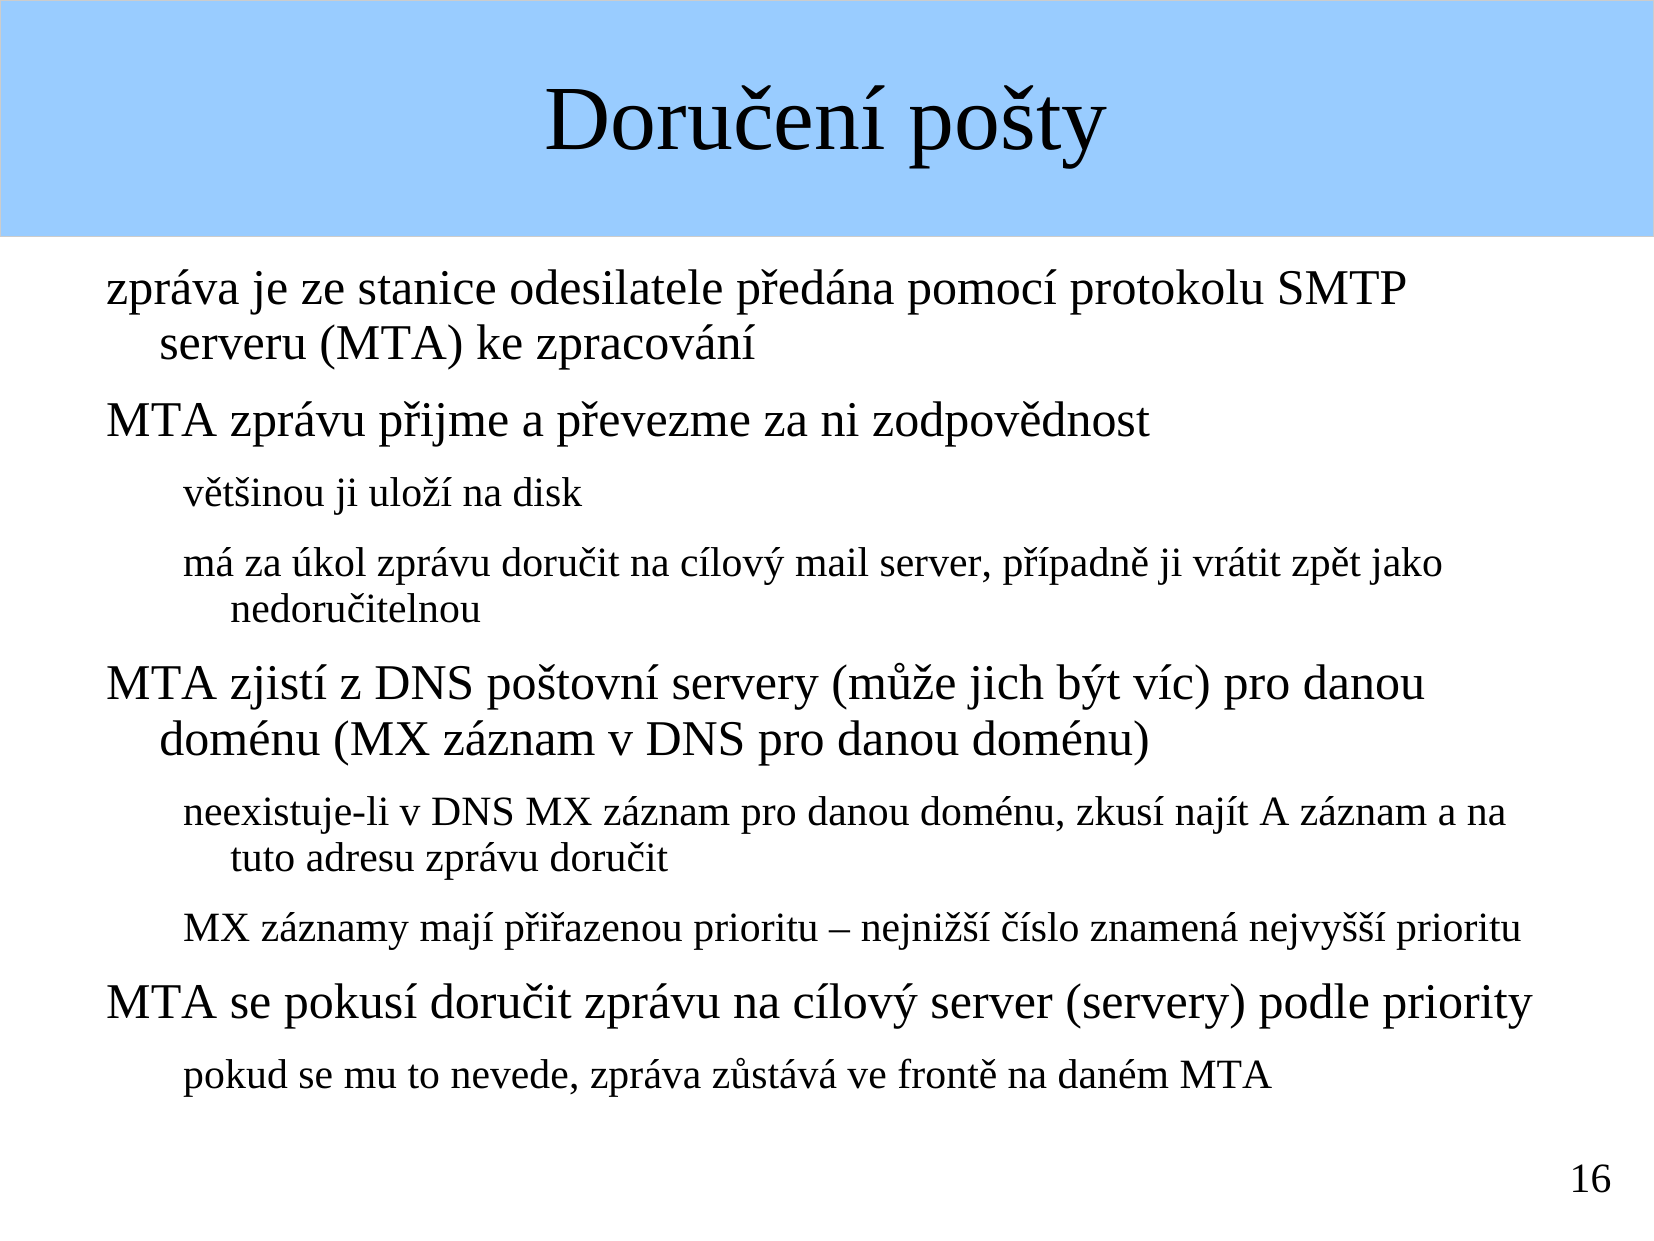

# Doručení pošty
zpráva je ze stanice odesilatele předána pomocí protokolu SMTP serveru (MTA) ke zpracování
MTA zprávu přijme a převezme za ni zodpovědnost
většinou ji uloží na disk
má za úkol zprávu doručit na cílový mail server, případně ji vrátit zpět jako nedoručitelnou
MTA zjistí z DNS poštovní servery (může jich být víc) pro danou doménu (MX záznam v DNS pro danou doménu)
neexistuje-li v DNS MX záznam pro danou doménu, zkusí najít A záznam a na tuto adresu zprávu doručit
MX záznamy mají přiřazenou prioritu – nejnižší číslo znamená nejvyšší prioritu
MTA se pokusí doručit zprávu na cílový server (servery) podle priority
pokud se mu to nevede, zpráva zůstává ve frontě na daném MTA